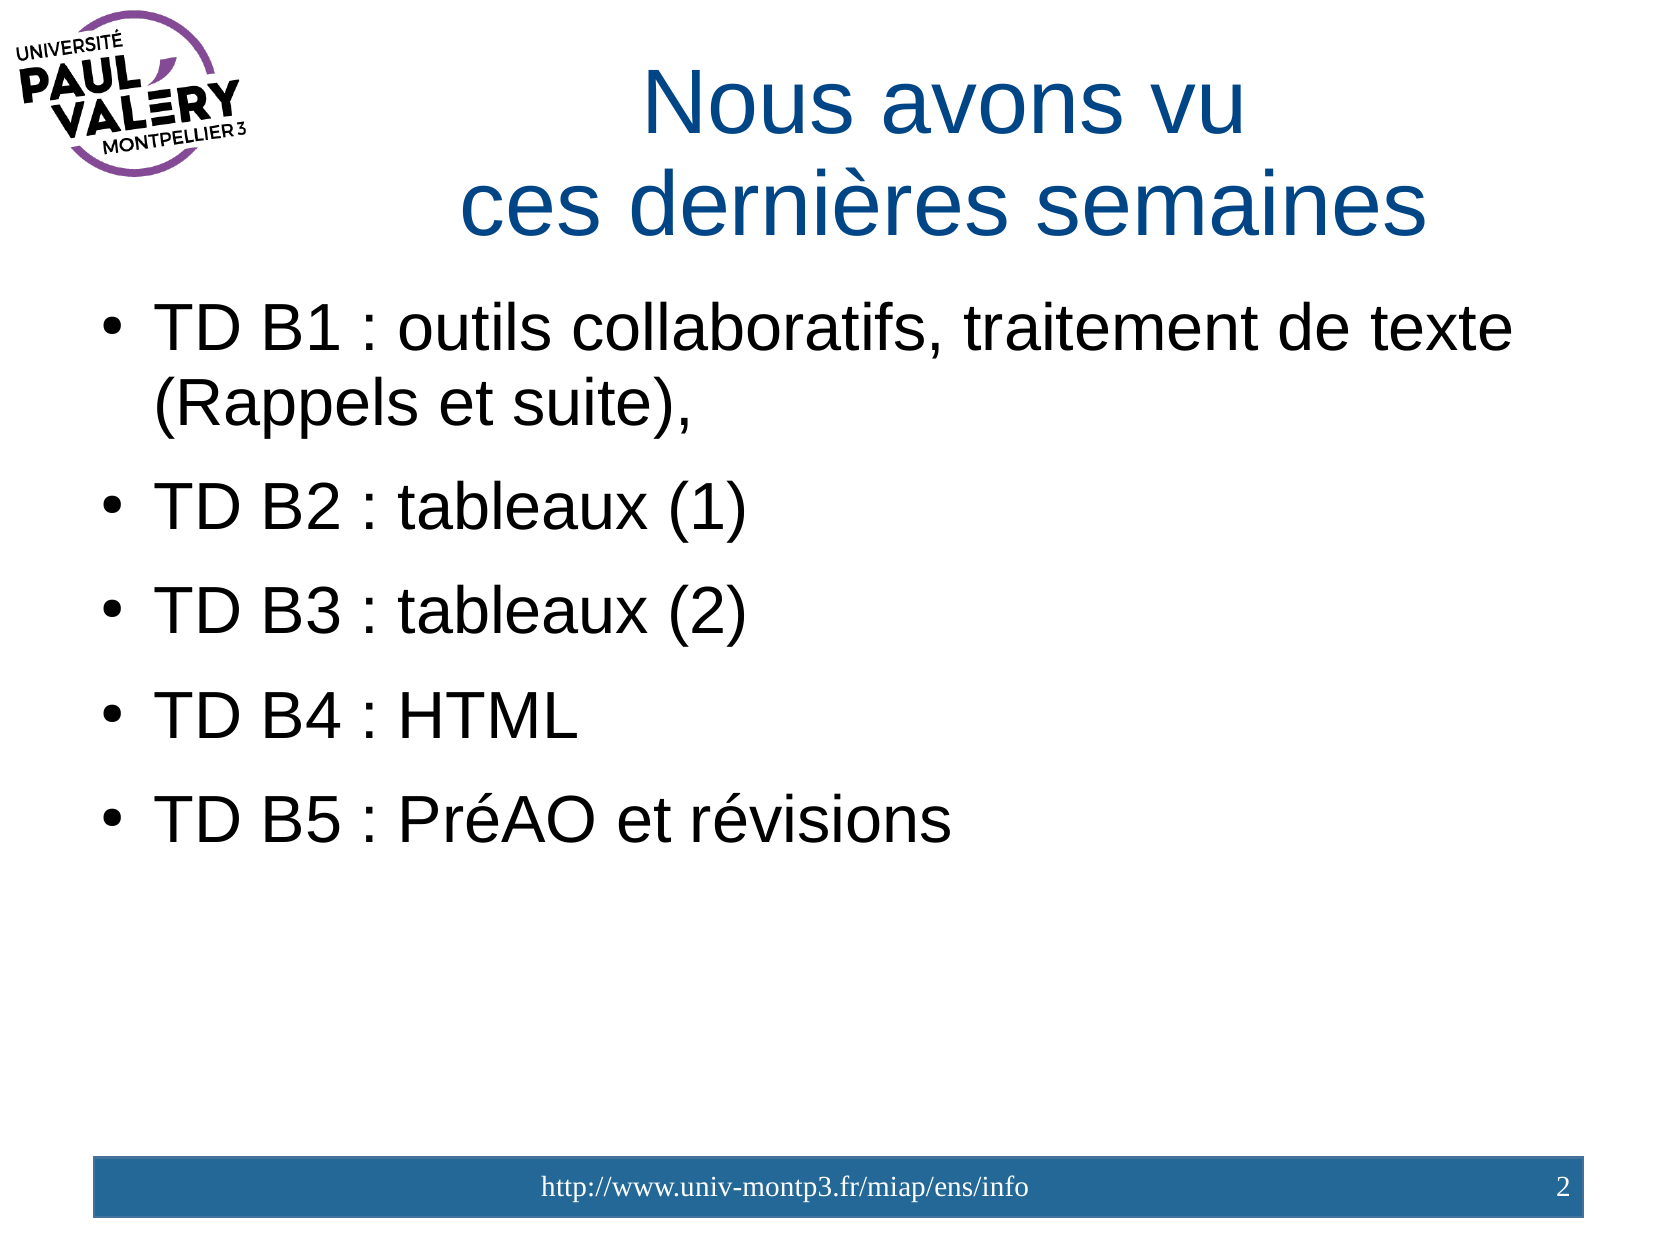

# Nous avons vu ces dernières semaines
TD B1 : outils collaboratifs, traitement de texte (Rappels et suite),
TD B2 : tableaux (1)
TD B3 : tableaux (2)
TD B4 : HTML
TD B5 : PréAO et révisions
http://www.univ-montp3.fr/miap/ens/info
2